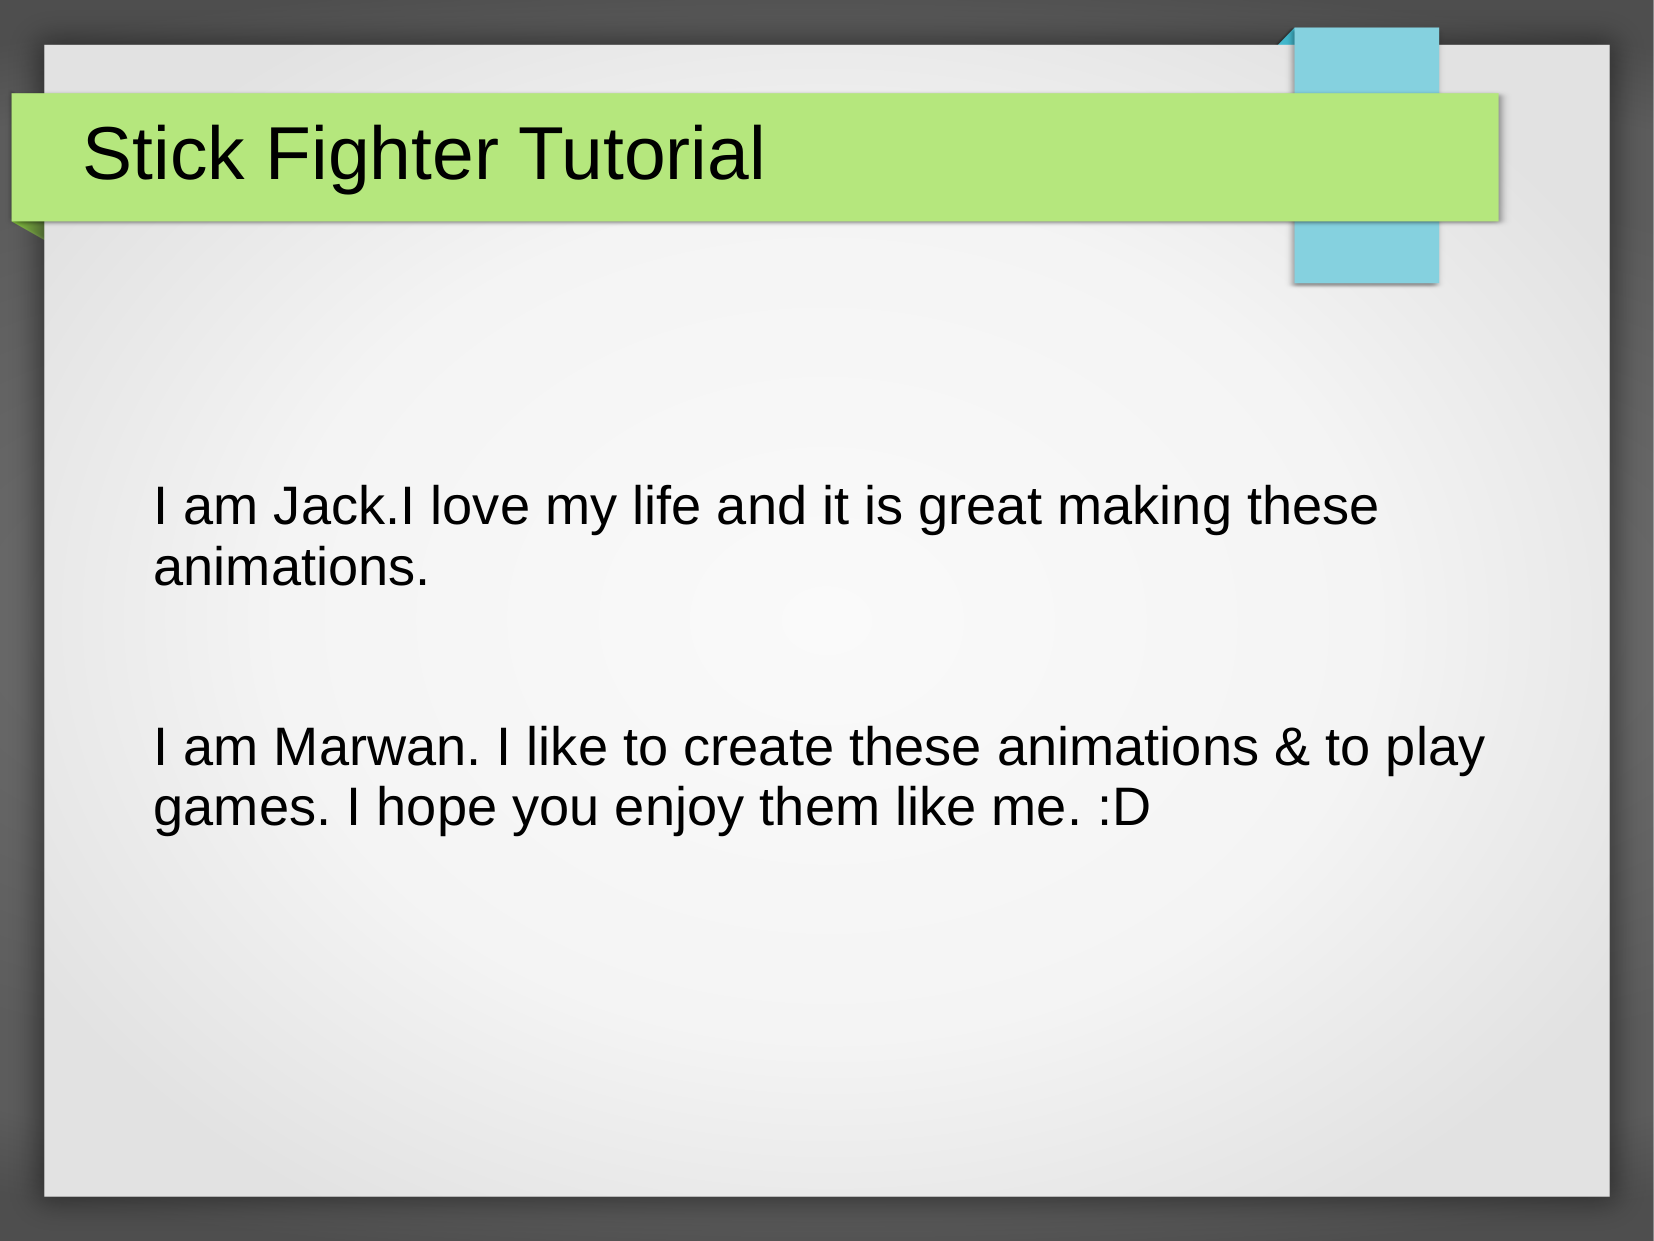

# Stick Fighter Tutorial
I am Jack.I love my life and it is great making these animations.
I am Marwan. I like to create these animations & to play games. I hope you enjoy them like me. :D